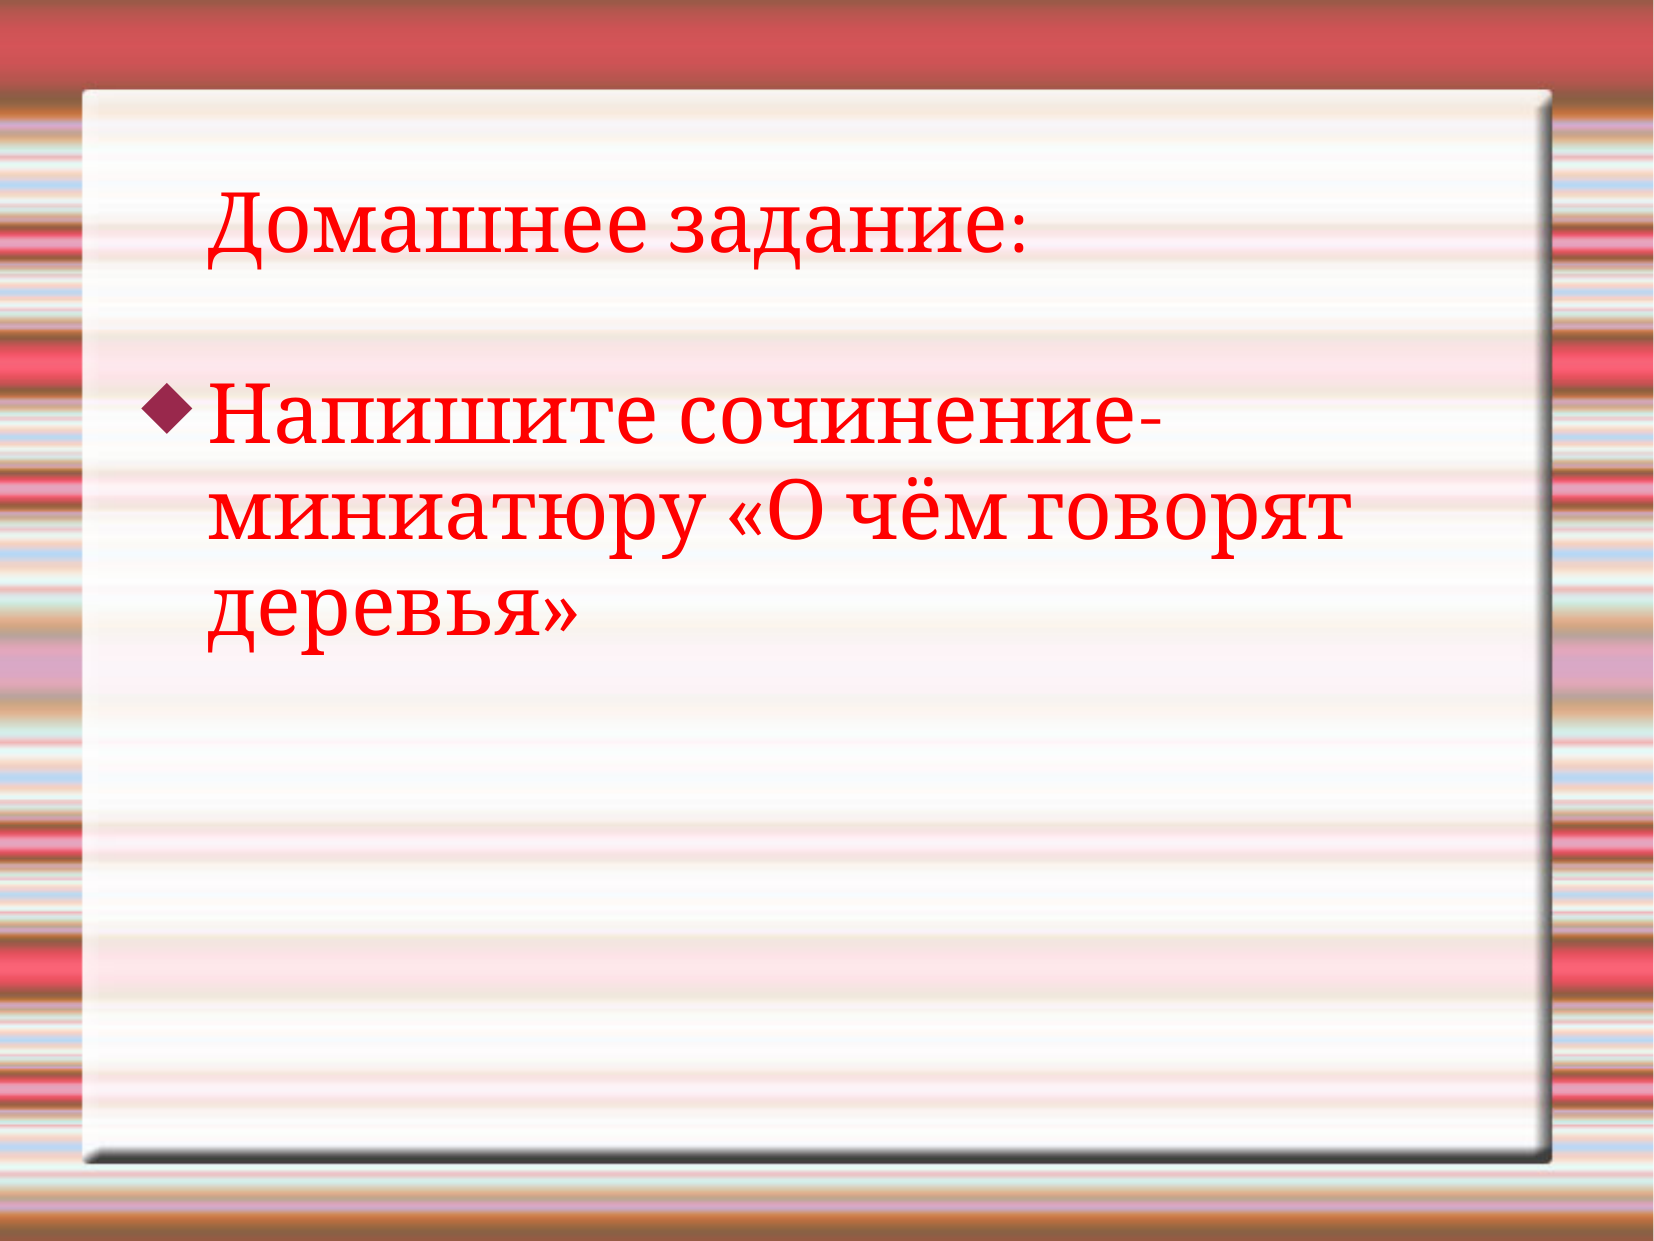

# Домашнее задание:
Напишите сочинение-миниатюру «О чём говорят деревья»